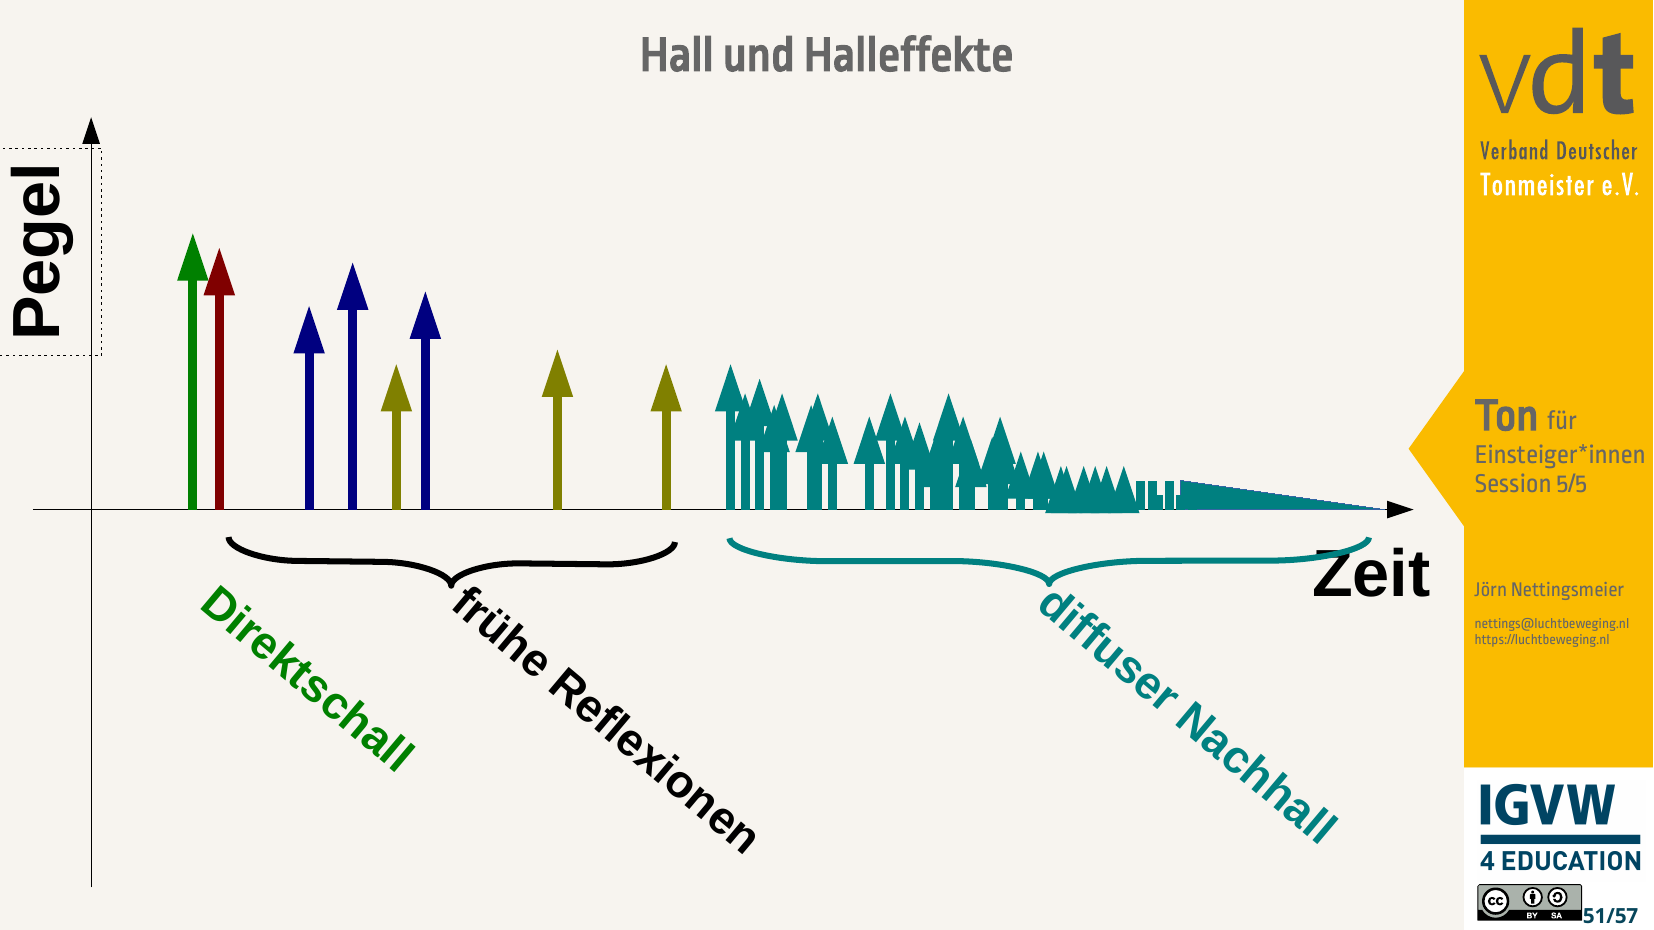

# Hall und Halleffekte
Pegel
Zeit
Direktschall
diffuser Nachhall
frühe Reflexionen